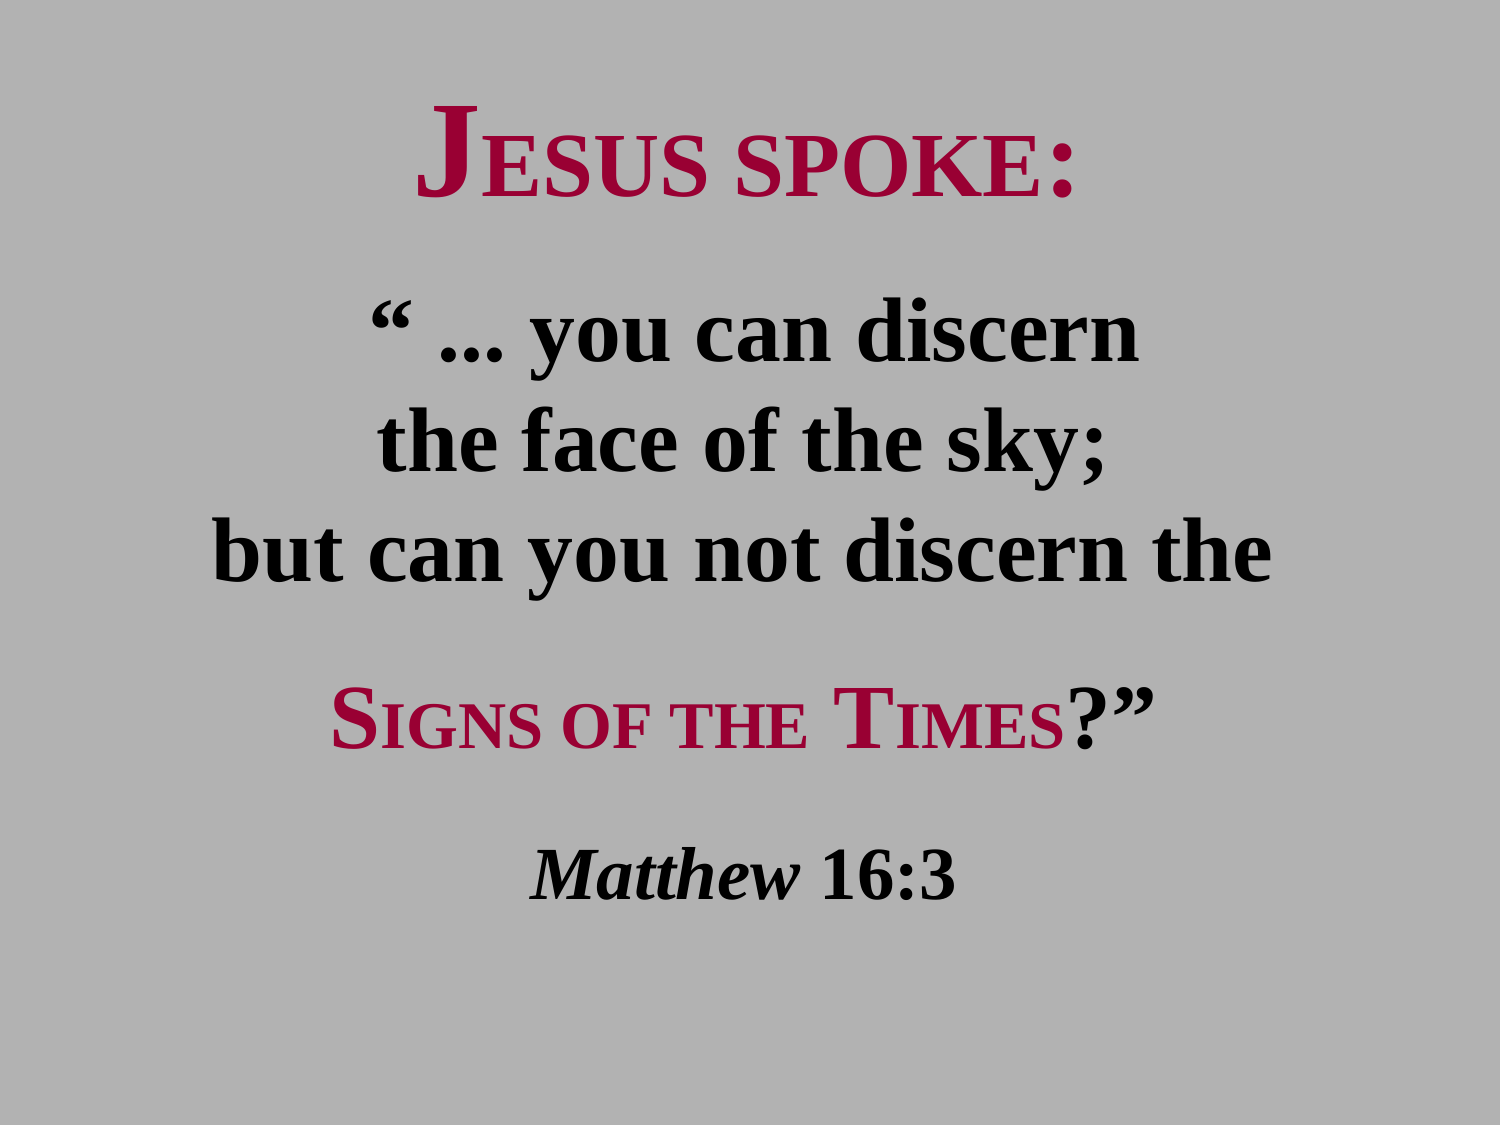

JESUS SPOKE:
 “ ... you can discern
the face of the sky;
but can you not discern the
SIGNS OF THE TIMES?”
Matthew 16:3